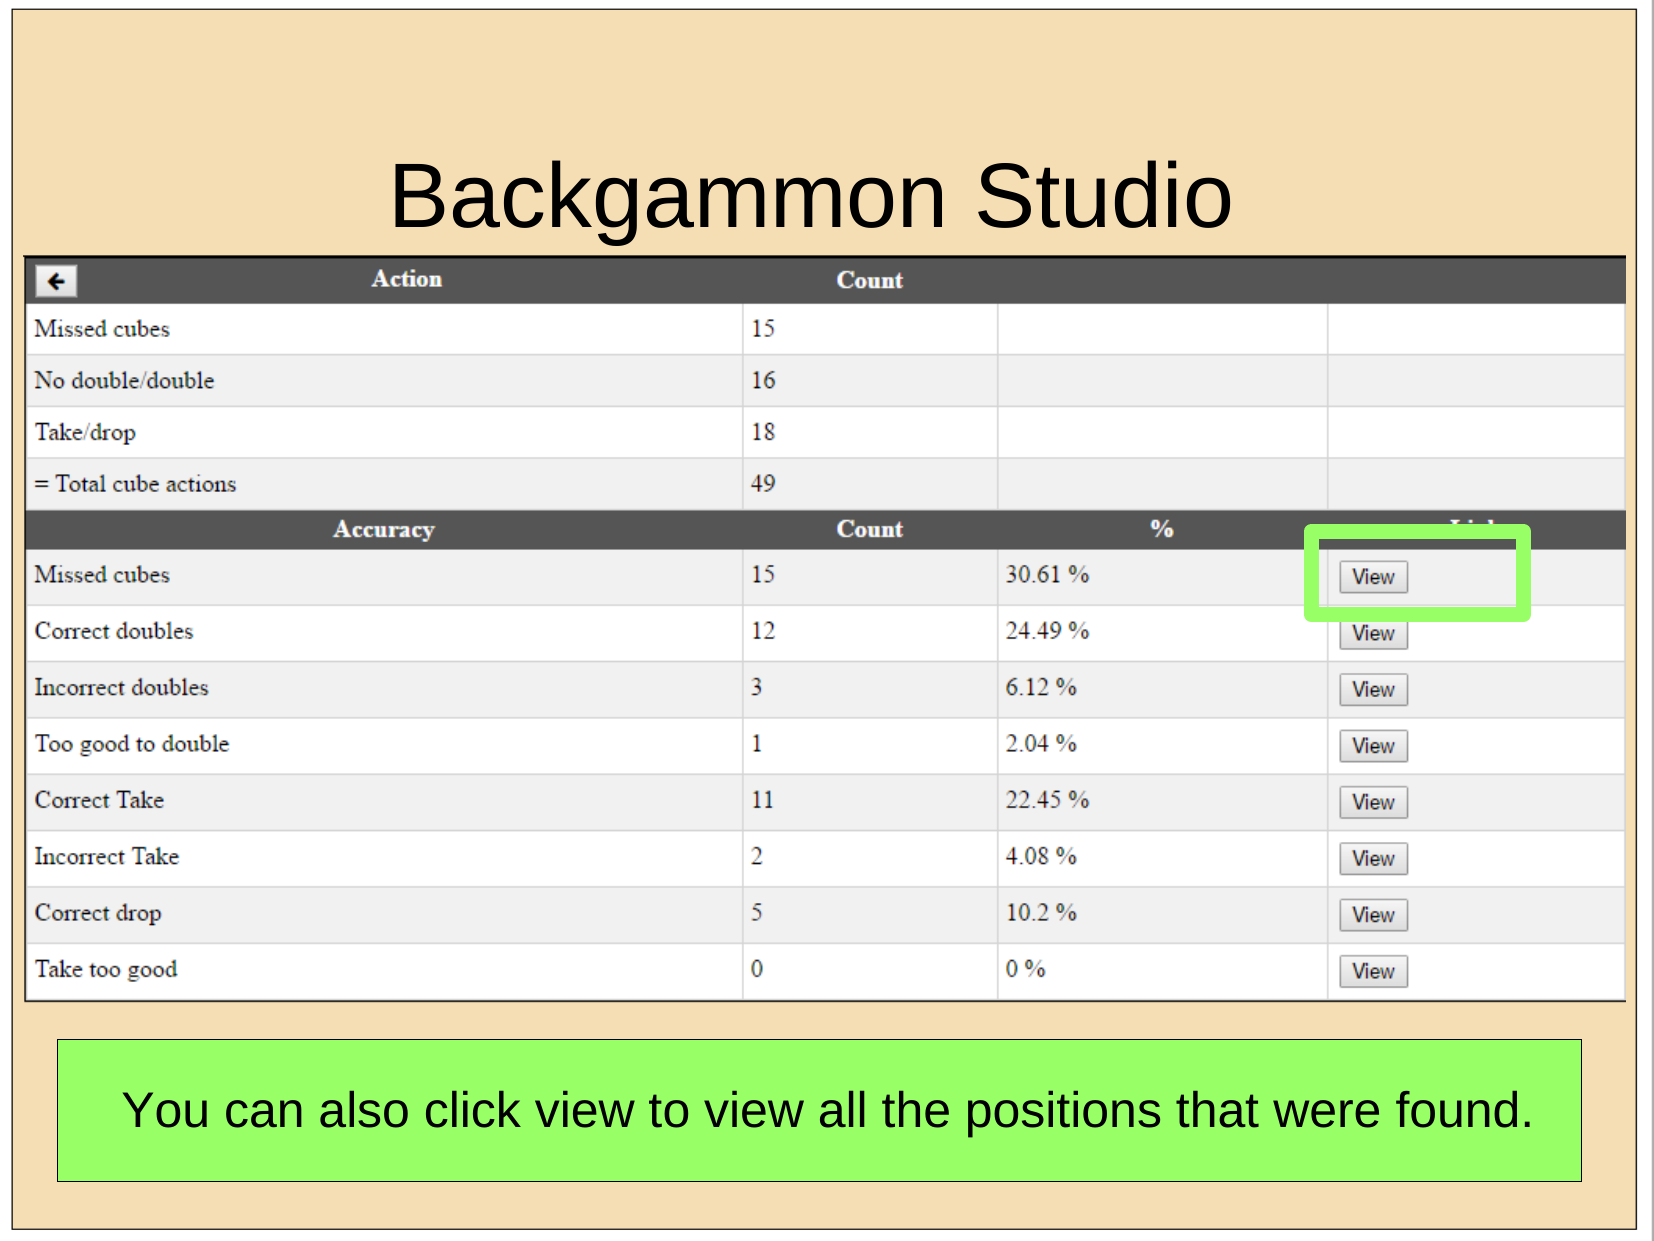

# Backgammon Studio
You can also click view to view all the positions that were found.